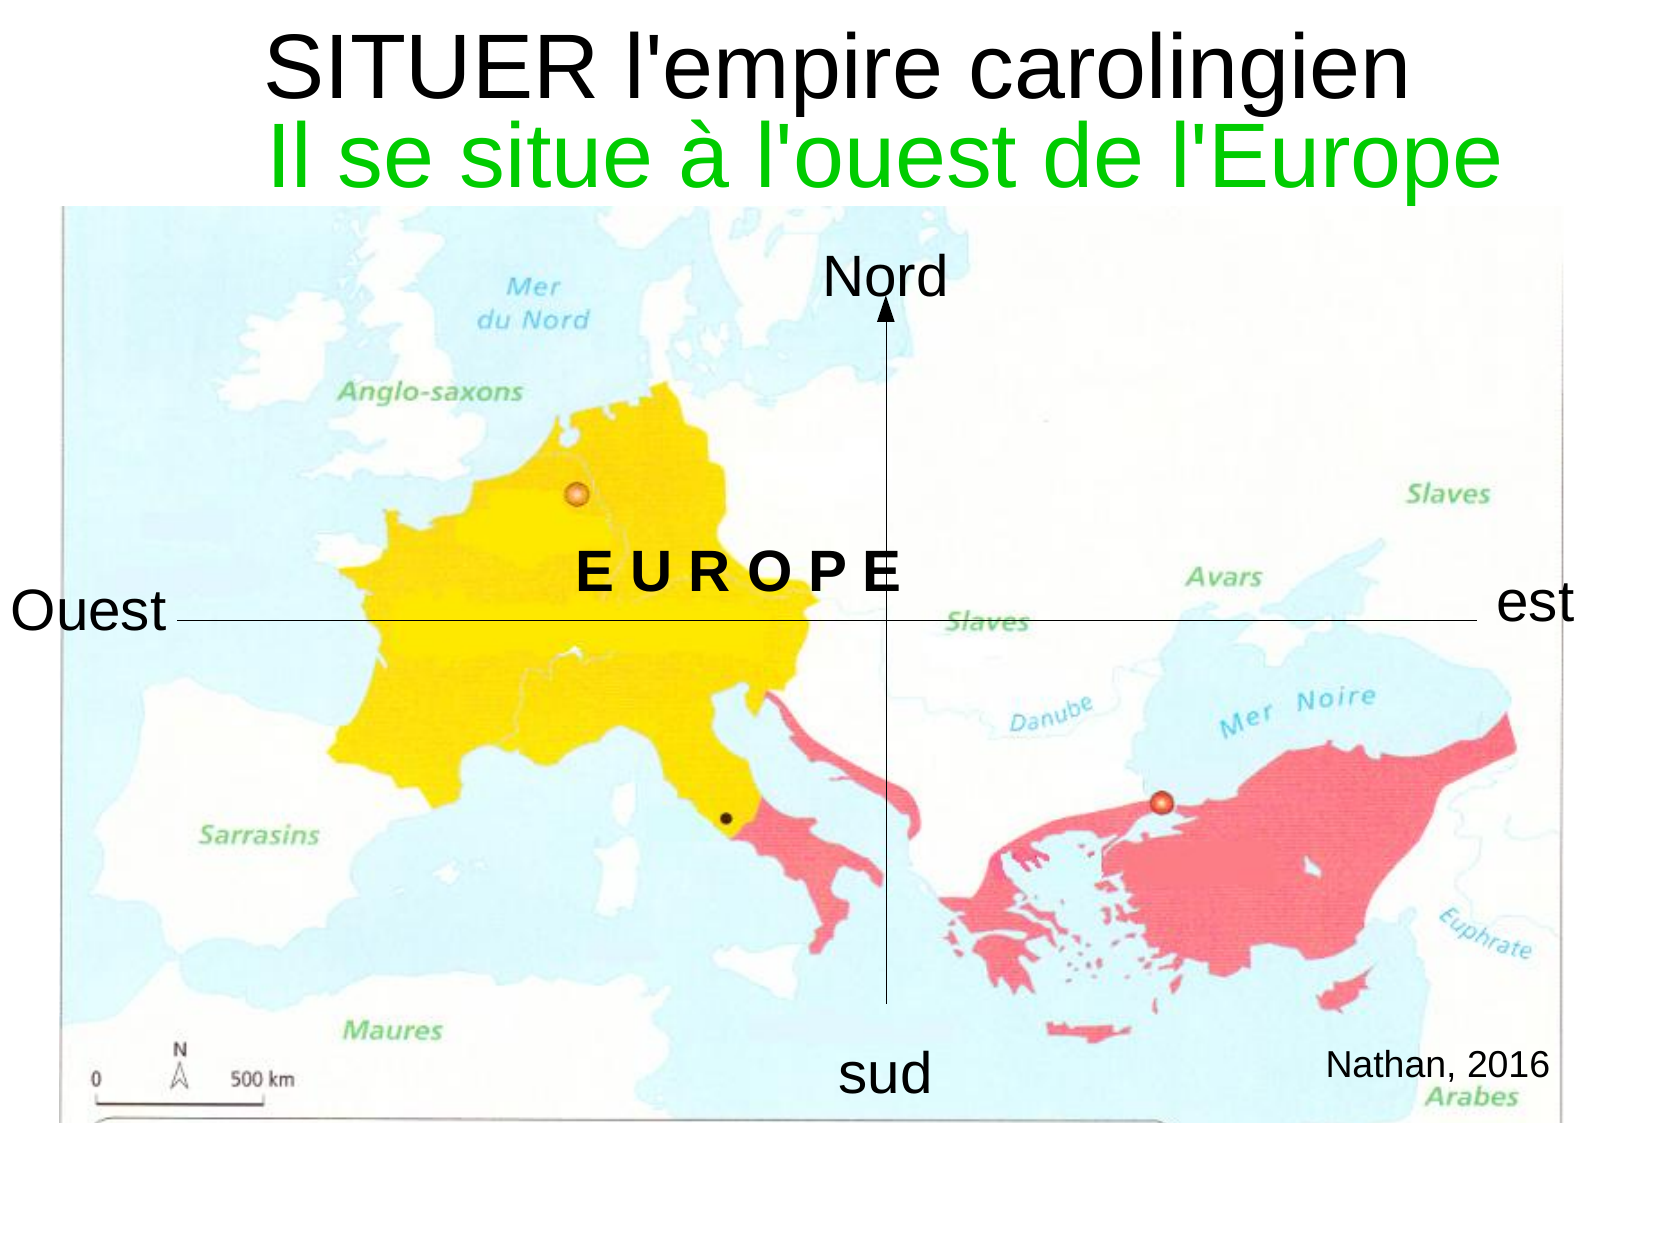

# SITUER l'empire carolingien
Il se situe à l'ouest de l'Europe
Nord
E U R O P E
est
Ouest
sud
Nathan, 2016